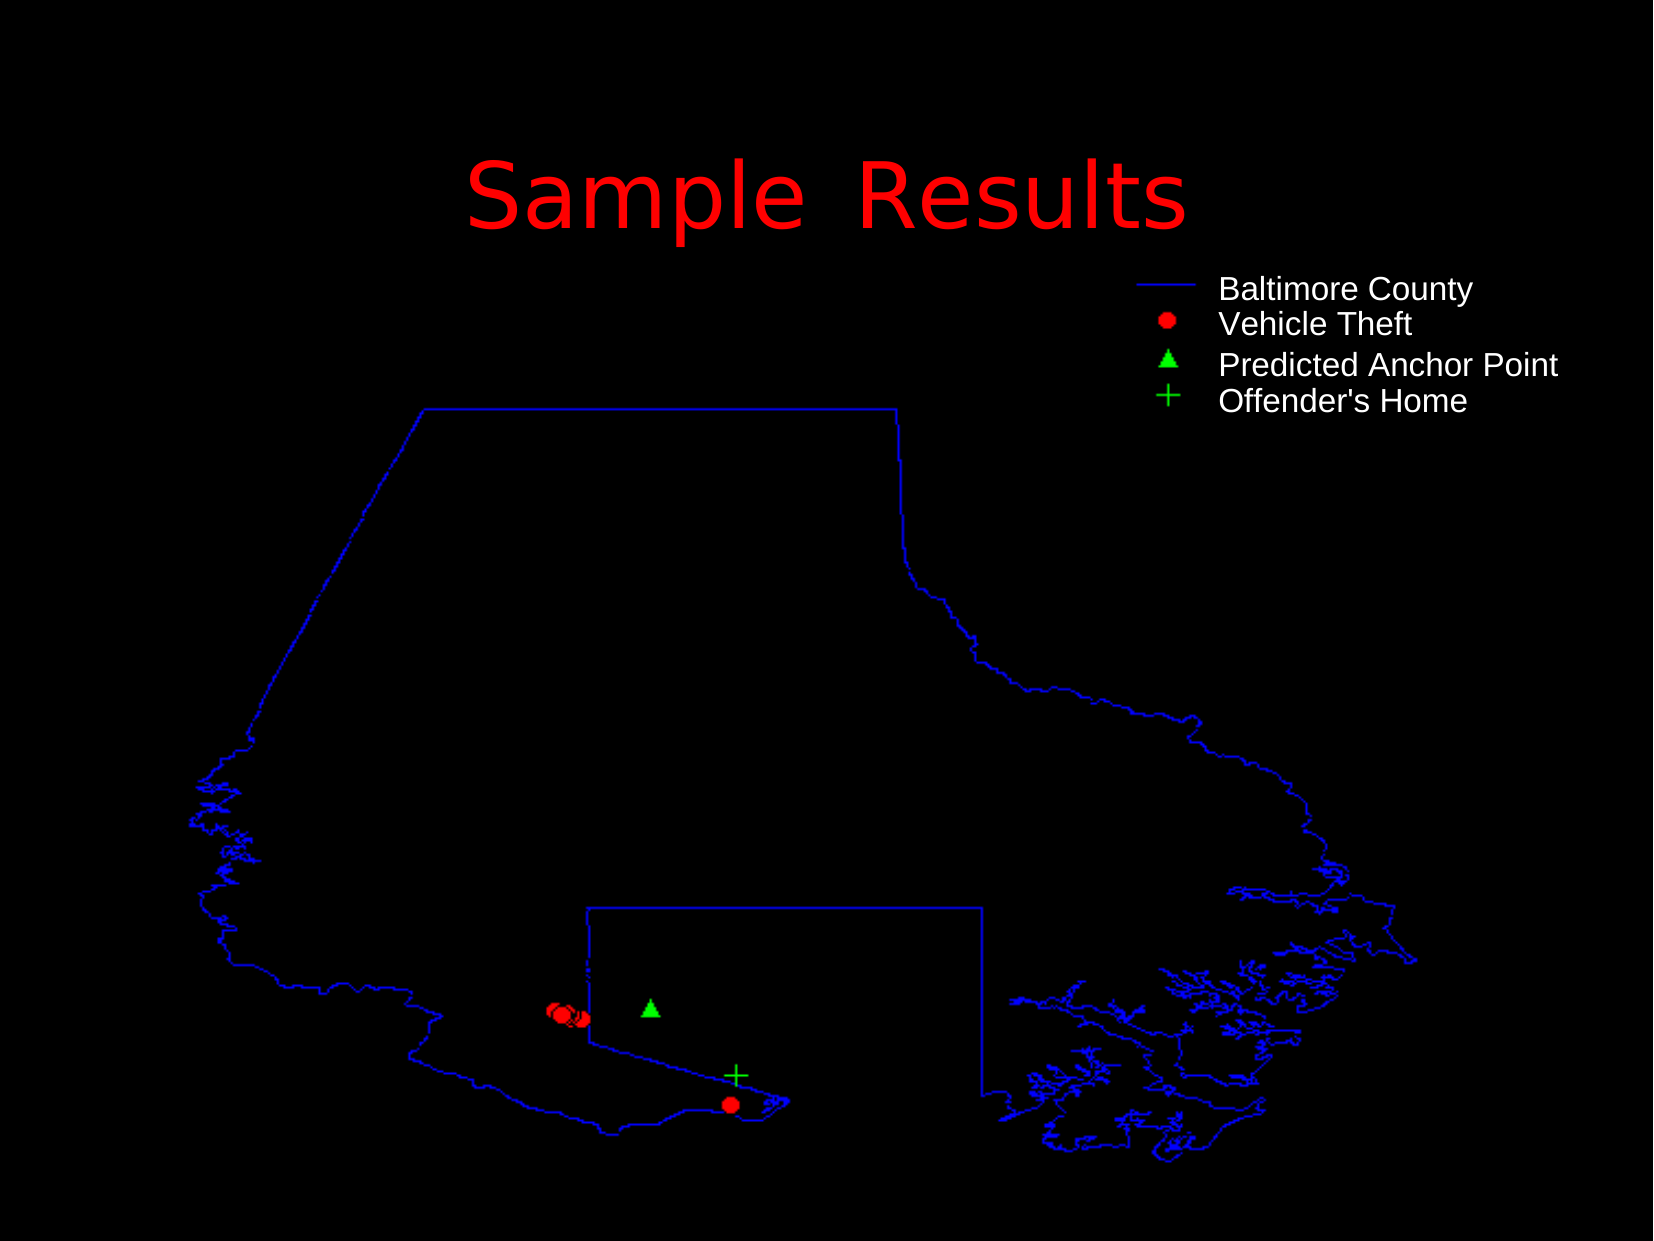

# Sample Results
Baltimore County
Vehicle Theft
Predicted Anchor Point
Offender's Home